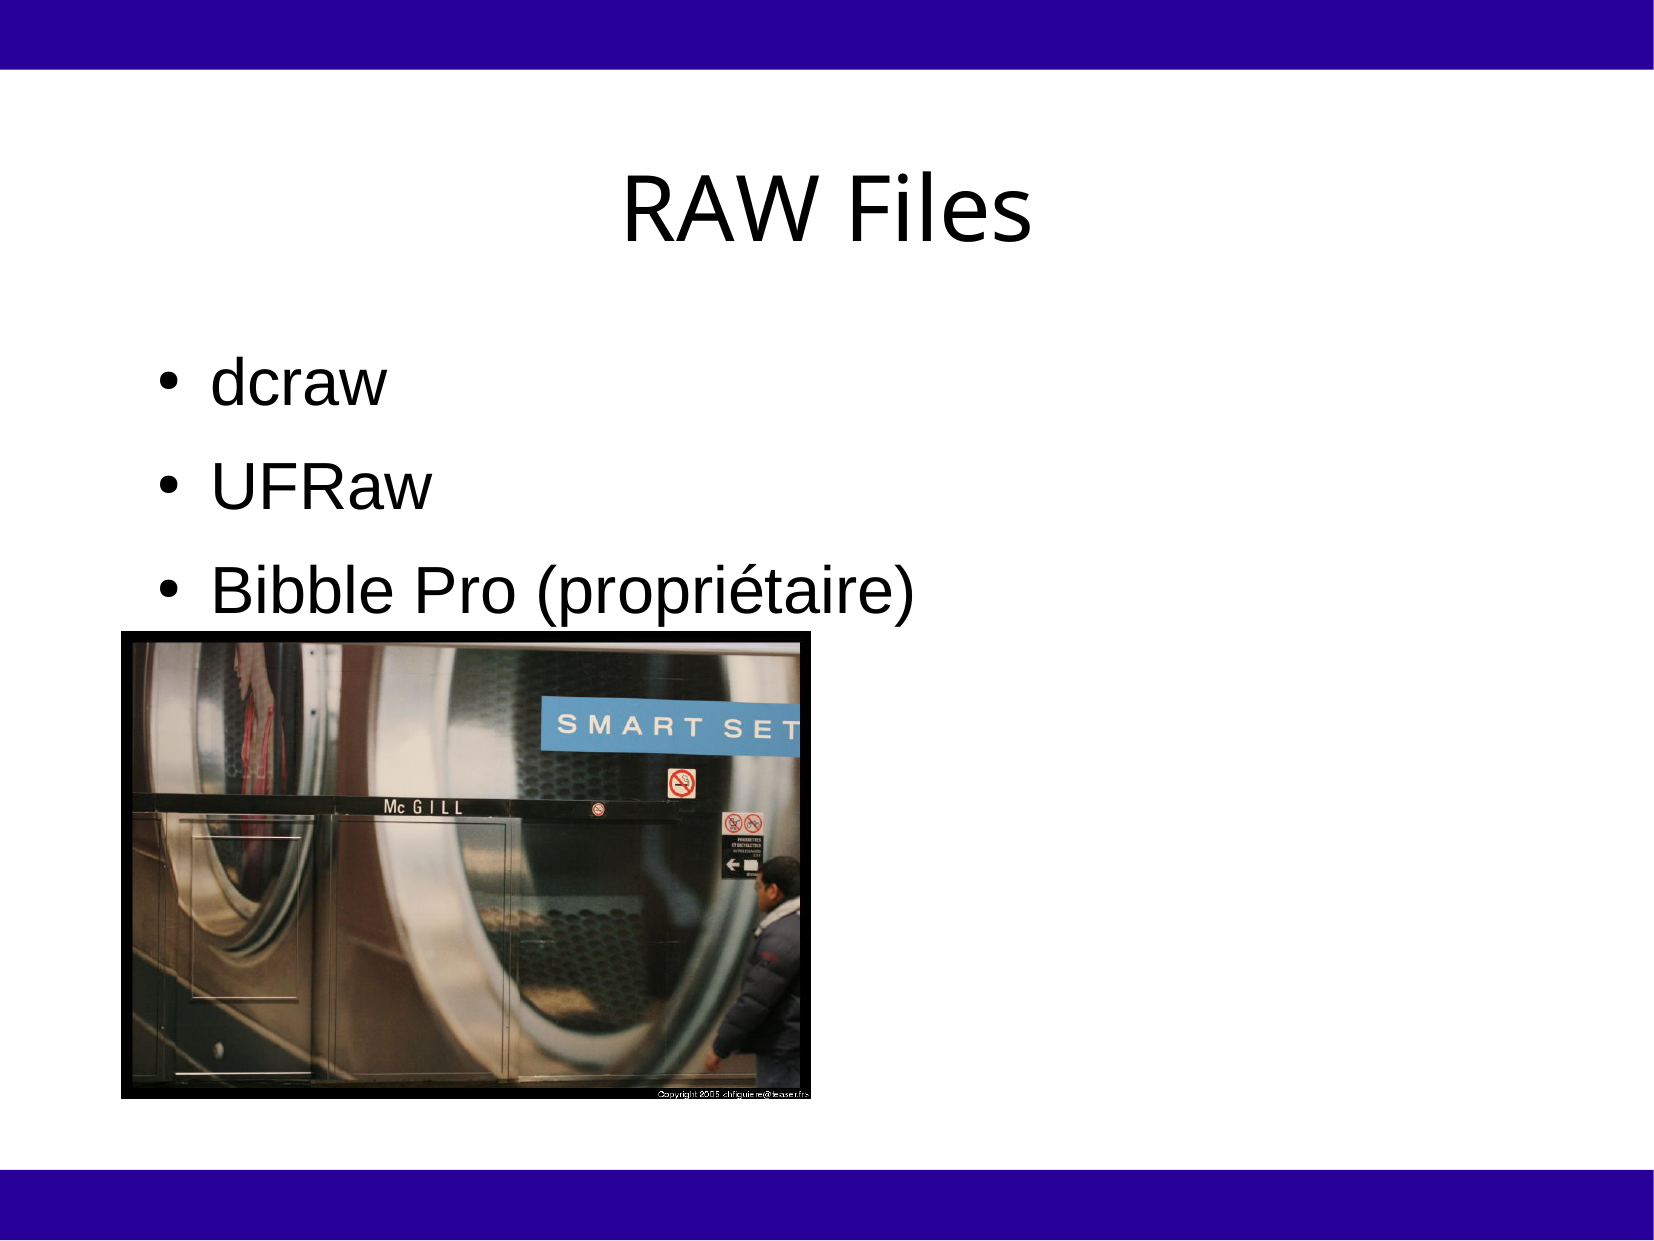

# RAW Files
dcraw
UFRaw
Bibble Pro (propriétaire)